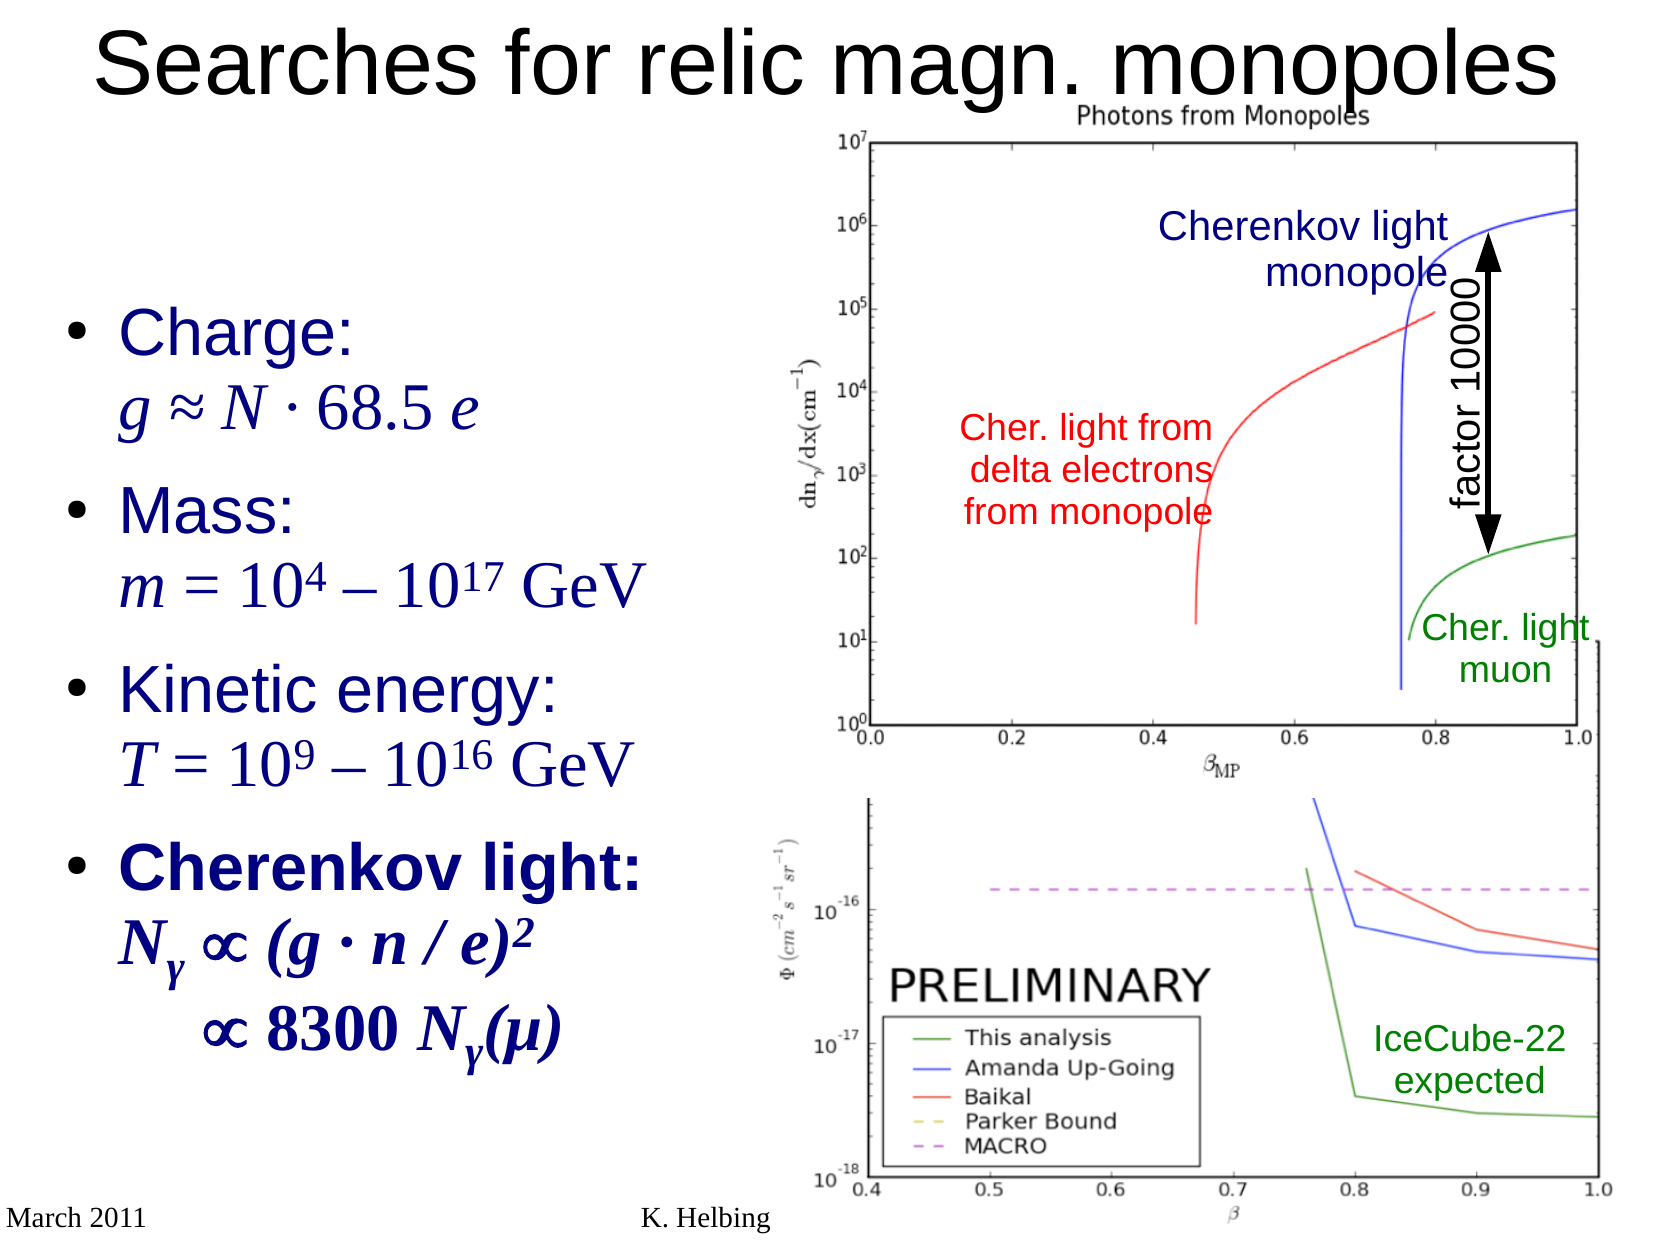

# Searches for relic magn. monopoles
Cherenkov light
monopole
factor 10000
Charge:
g ≈ N · 68.5 e
Mass:
m = 104 – 1017 GeV
Kinetic energy:
T = 109 – 1016 GeV
Cherenkov light:
Nγ ∝ (g · n / e)2
 ∝ 8300 Nγ(μ)
Cher. light from
delta electrons
from monopole
Cher. light
muon
IceCube-22
expected
March 2011
K. Helbing - BSM with IceCube
9